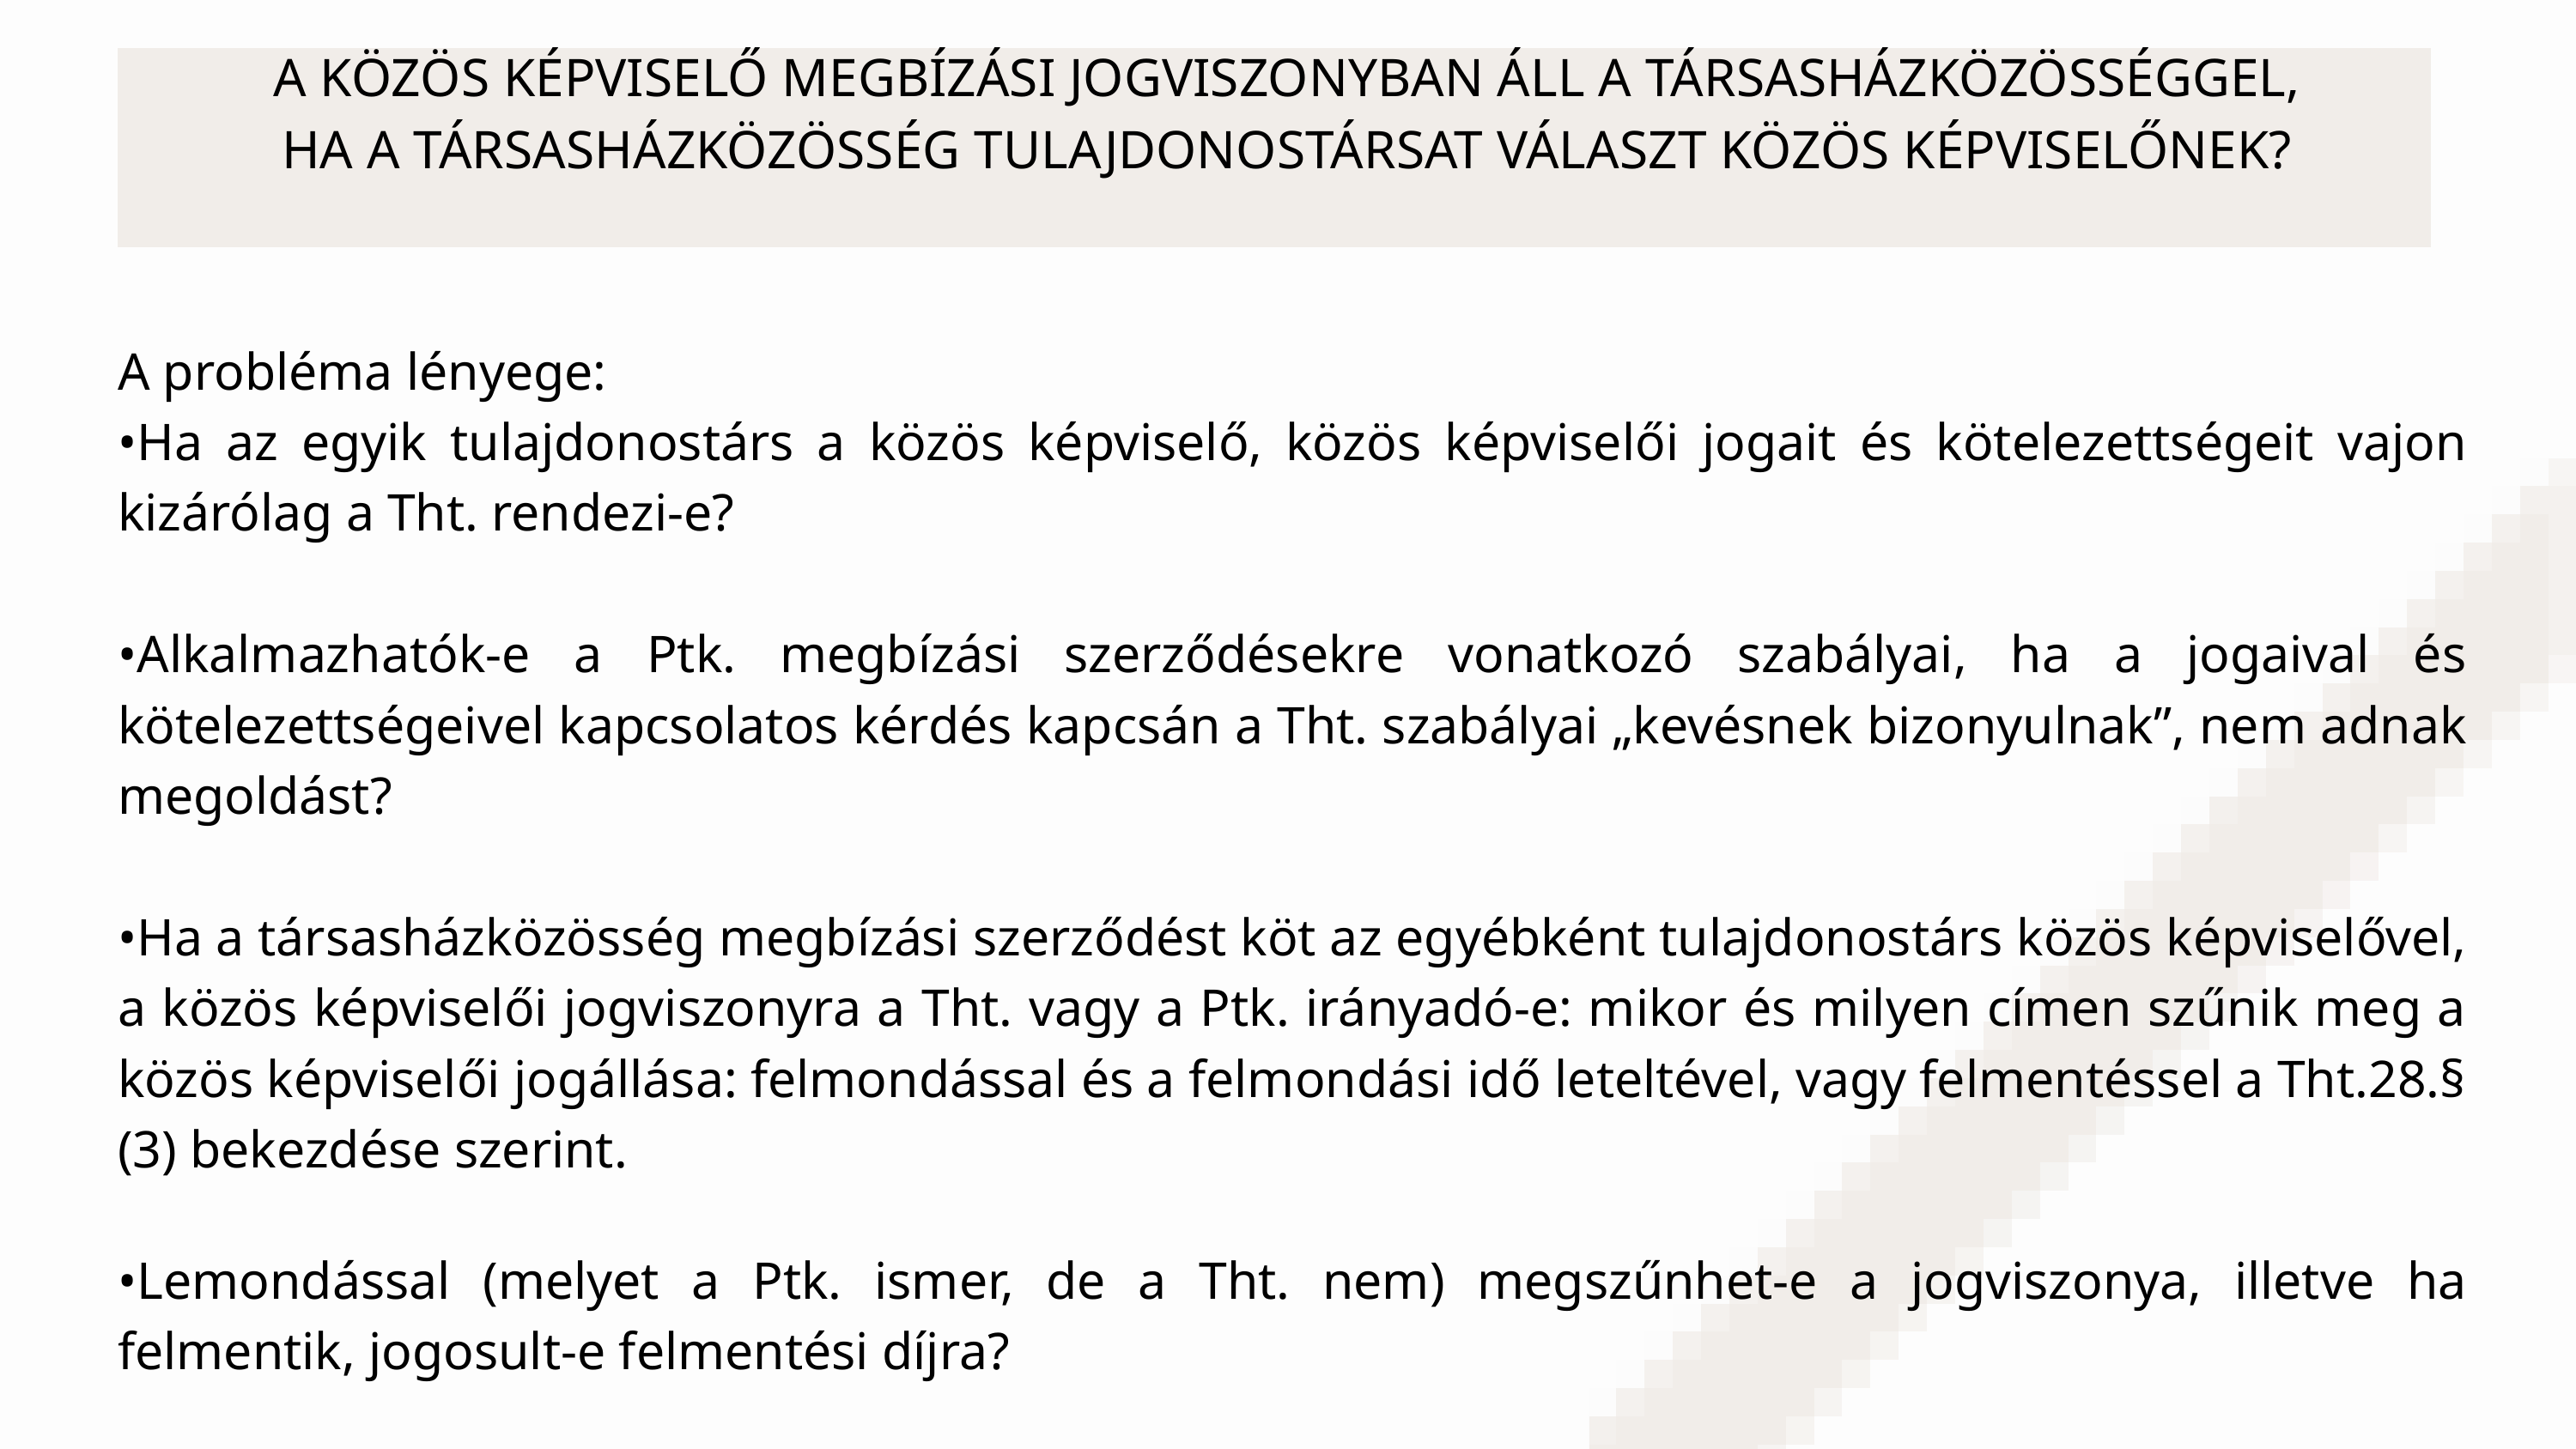

A KÖZÖS KÉPVISELŐ MEGBÍZÁSI JOGVISZONYBAN ÁLL A TÁRSASHÁZKÖZÖSSÉGGEL, HA A TÁRSASHÁZKÖZÖSSÉG TULAJDONOSTÁRSAT VÁLASZT KÖZÖS KÉPVISELŐNEK?
A probléma lényege:
•Ha az egyik tulajdonostárs a közös képviselő, közös képviselői jogait és kötelezettségeit vajon kizárólag a Tht. rendezi-e?
•Alkalmazhatók-e a Ptk. megbízási szerződésekre vonatkozó szabályai, ha a jogaival és kötelezettségeivel kapcsolatos kérdés kapcsán a Tht. szabályai „kevésnek bizonyulnak”, nem adnak megoldást?
•Ha a társasházközösség megbízási szerződést köt az egyébként tulajdonostárs közös képviselővel, a közös képviselői jogviszonyra a Tht. vagy a Ptk. irányadó-e: mikor és milyen címen szűnik meg a közös képviselői jogállása: felmondással és a felmondási idő leteltével, vagy felmentéssel a Tht.28.§ (3) bekezdése szerint.
•Lemondással (melyet a Ptk. ismer, de a Tht. nem) megszűnhet-e a jogviszonya, illetve ha felmentik, jogosult-e felmentési díjra?